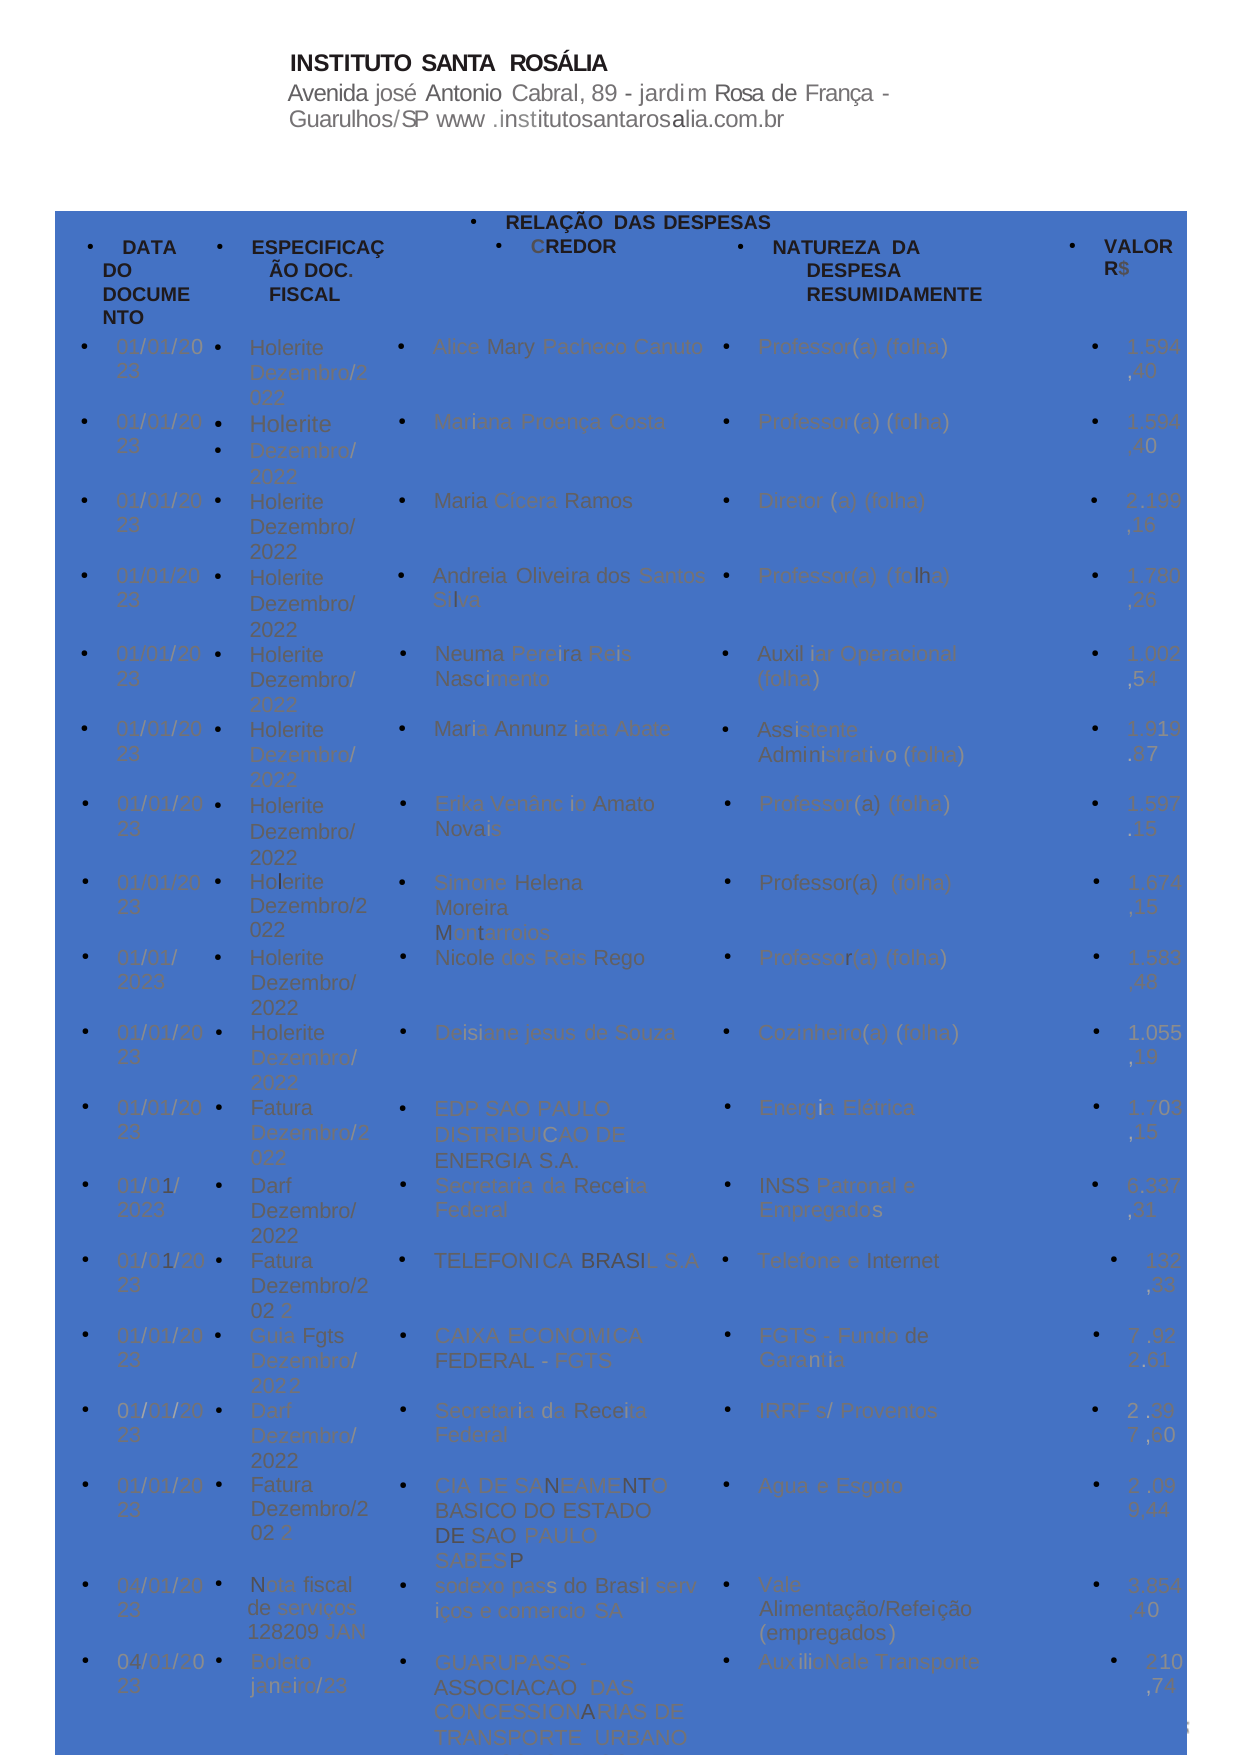

INSTITUTO SANTA ROSÁLIA
Avenida josé Antonio Cabral,89 - jardim Rosa de França - Guarulhos/SP www .institutosantarosalia.com.br
| RELAÇÃO DAS DESPESAS | | | | |
| --- | --- | --- | --- | --- |
| DATA DO DOCUMENTO | ESPECIFICAÇÃO DOC. FISCAL | CREDOR | NATUREZA DA DESPESA RESUMIDAMENTE | VALOR R$ |
| 01/01/2023 | Holerite Dezembro/2022 | Alice Mary Pacheco Canuto | Professor(a) (folha) | 1.594,40 |
| 01/01/2023 | Holerite Dezembro/2022 | Mariana Proença Costa | Professor(a) (folha) | 1.594,40 |
| 01/01/2023 | Holerite Dezembro/2022 | Maria Cícera Ramos | Diretor (a) (folha) | 2.199,16 |
| 01/01/2023 | Holerite Dezembro/2022 | Andreia Oliveira dos Santos Silva | Professor(a) (folha) | 1.780,26 |
| 01/01/2023 | Holerite Dezembro/2022 | Neuma Pereira Reis Nascimento | Auxil iar Operacional (folha) | 1.002,54 |
| 01/01/2023 | Holerite Dezembro/2022 | Maria Annunz iata Abate | Assistente Administrativo (folha) | 1.919.87 |
| 01/01/2023 | Holerite Dezembro/2022 | Erika Venânc io Amato Novais | Professor(a) (folha) | 1.597.15 |
| 01/01/2023 | Holerite Dezembro/2022 | Simone Helena Moreira Montarroios | Professor(a) (folha) | 1.674,15 |
| 01/01/ 2023 | Holerite Dezembro/2022 | Nicole dos Reis Rego | Professor(a) (folha) | 1.583,48 |
| 01/01/2023 | Holerite Dezembro/2022 | Deisiane jesus de Souza | Cozinheiro(a) (folha) | 1.055,19 |
| 01/01/2023 | Fatura Dezembro/2022 | EDP SAO PAULO DISTRIBUICAO DE ENERGIA S.A. | Energia Elétrica | 1.703,15 |
| 01/01/ 2023 | Darf Dezembro/2022 | Secretaria da Receita Federal | INSS Patronal e Empregados | 6.337 ,31 |
| 01/01/2023 | Fatura Dezembro/202 2 | TELEFONICA BRASIL S.A | Telefone e Internet | 132,33 |
| 01/01/2023 | Guia Fgts Dezembro/2022 | CAIXA ECONOMICA FEDERAL - FGTS | FGTS - Fundo de Garantia | 7 .922.61 |
| 01/01/2023 | Darf Dezembro/2022 | Secretaria da Receita Federal | IRRF s/ Proventos | 2 .397 ,60 |
| 01/01/2023 | Fatura Dezembro/202 2 | CIA DE SANEAMENTO BASICO DO ESTADO DE SAO PAULO SABESP | Agua e Esgoto | 2 .099,44 |
| 04/01/2023 | Nota fiscal de serviços 128209 JAN | sodexo pass do Brasil serv iços e comercio SA | Vale Alimentação/Refeição (empregados) | 3.854,40 |
| 04/01/2023 | Boleto janeiro/23 | GUARUPASS - ASSOCIACAO DAS CONCESSIONARIAS DE TRANSPORTE URBANO DE PASSAGEIROS DE GUARULHOS E REGIAO | AuxilioNale Transporte | 210,74 |
| 04/01/2023 | Nota fiscal de serviços 9684 - Lei Lucas | AVANTI CURSOS E SERVICOS ADMINISTRATIVOS LTDA | Instrução e Treinamento PJ | 433,34 |